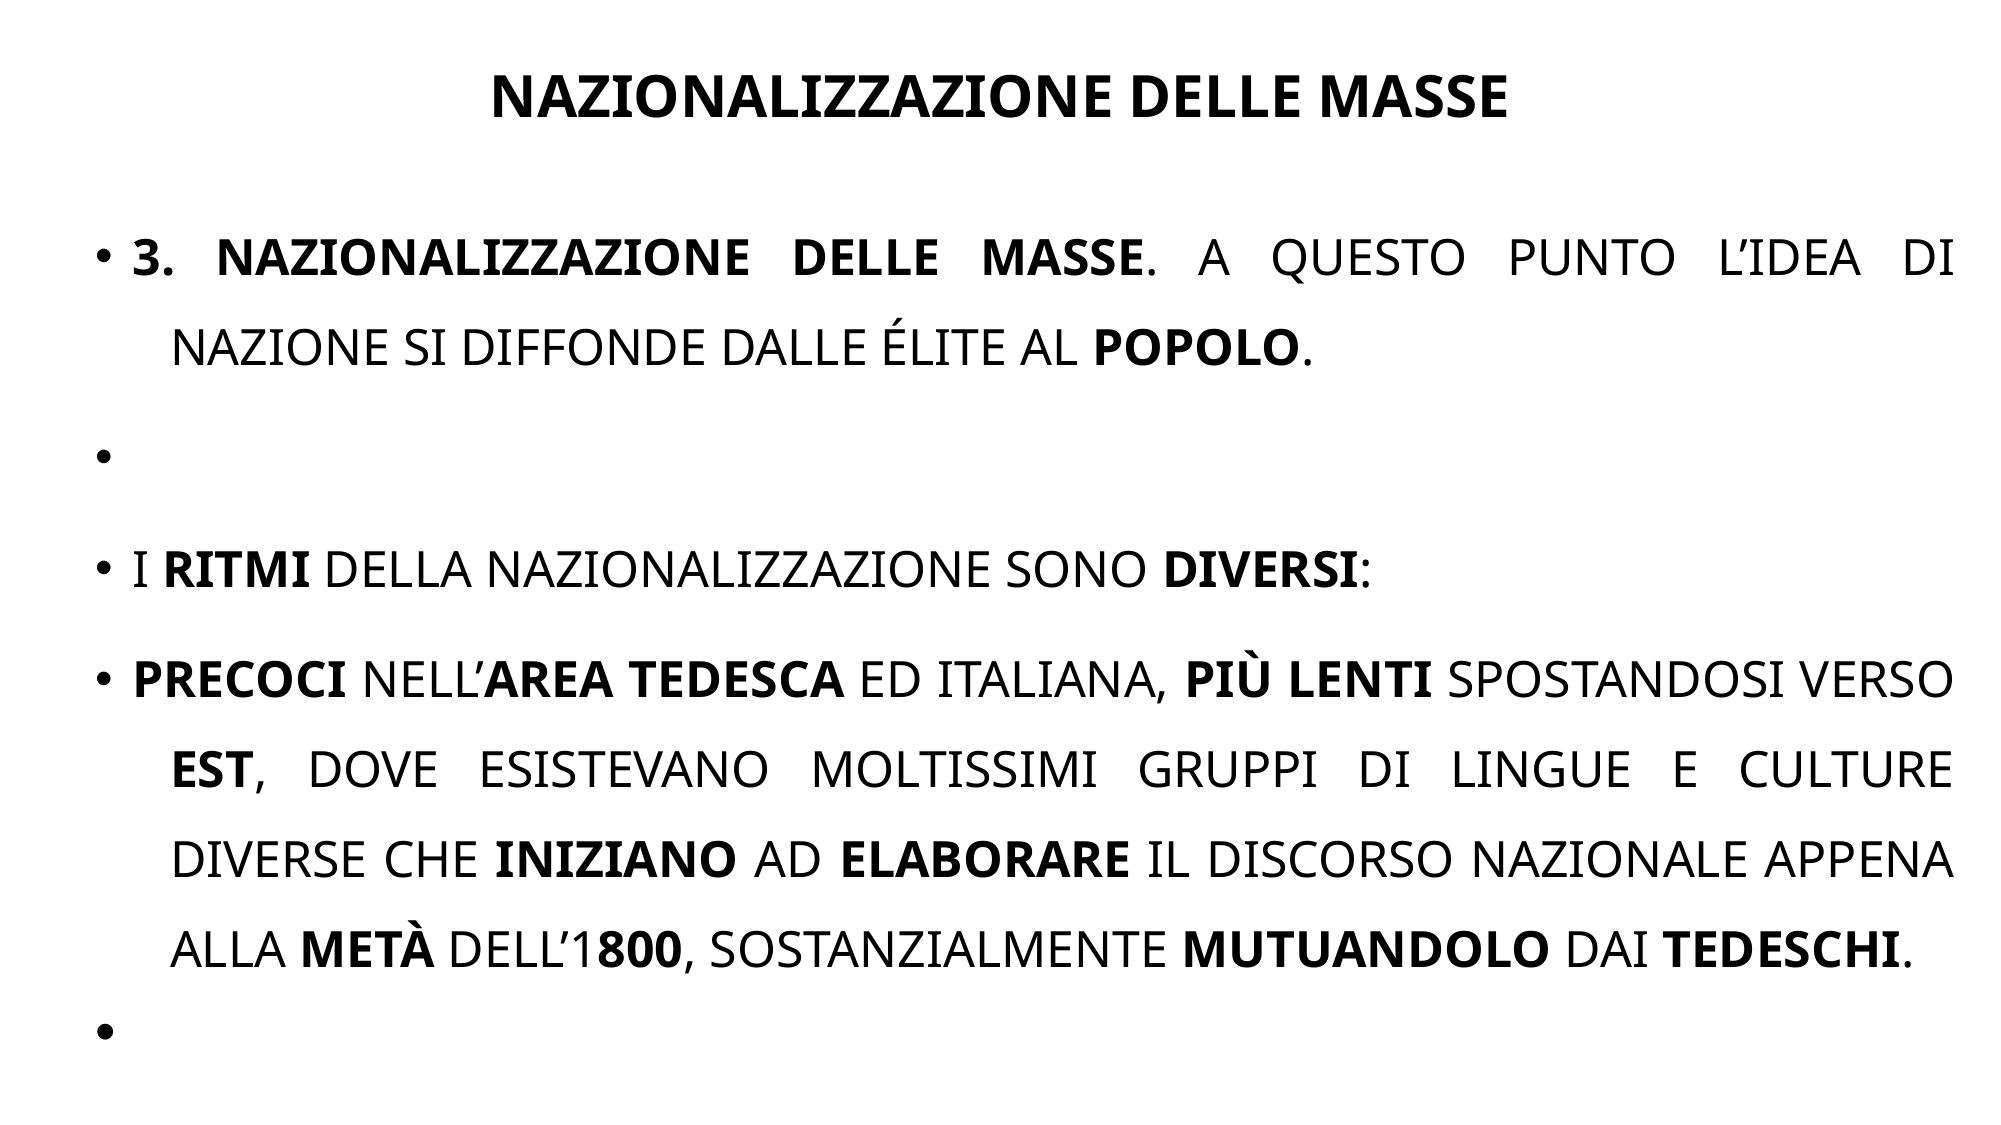

# NAZIONALIZZAZIONE DELLE MASSE
3. NAZIONALIZZAZIONE DELLE MASSE. A QUESTO PUNTO L’IDEA DI NAZIONE SI DIFFONDE DALLE ÉLITE AL POPOLO.
I RITMI DELLA NAZIONALIZZAZIONE SONO DIVERSI:
PRECOCI NELL’AREA TEDESCA ED ITALIANA, PIÙ LENTI SPOSTANDOSI VERSO EST, DOVE ESISTEVANO MOLTISSIMI GRUPPI DI LINGUE E CULTURE DIVERSE CHE INIZIANO AD ELABORARE IL DISCORSO NAZIONALE APPENA ALLA METÀ DELL’1800, SOSTANZIALMENTE MUTUANDOLO DAI TEDESCHI.